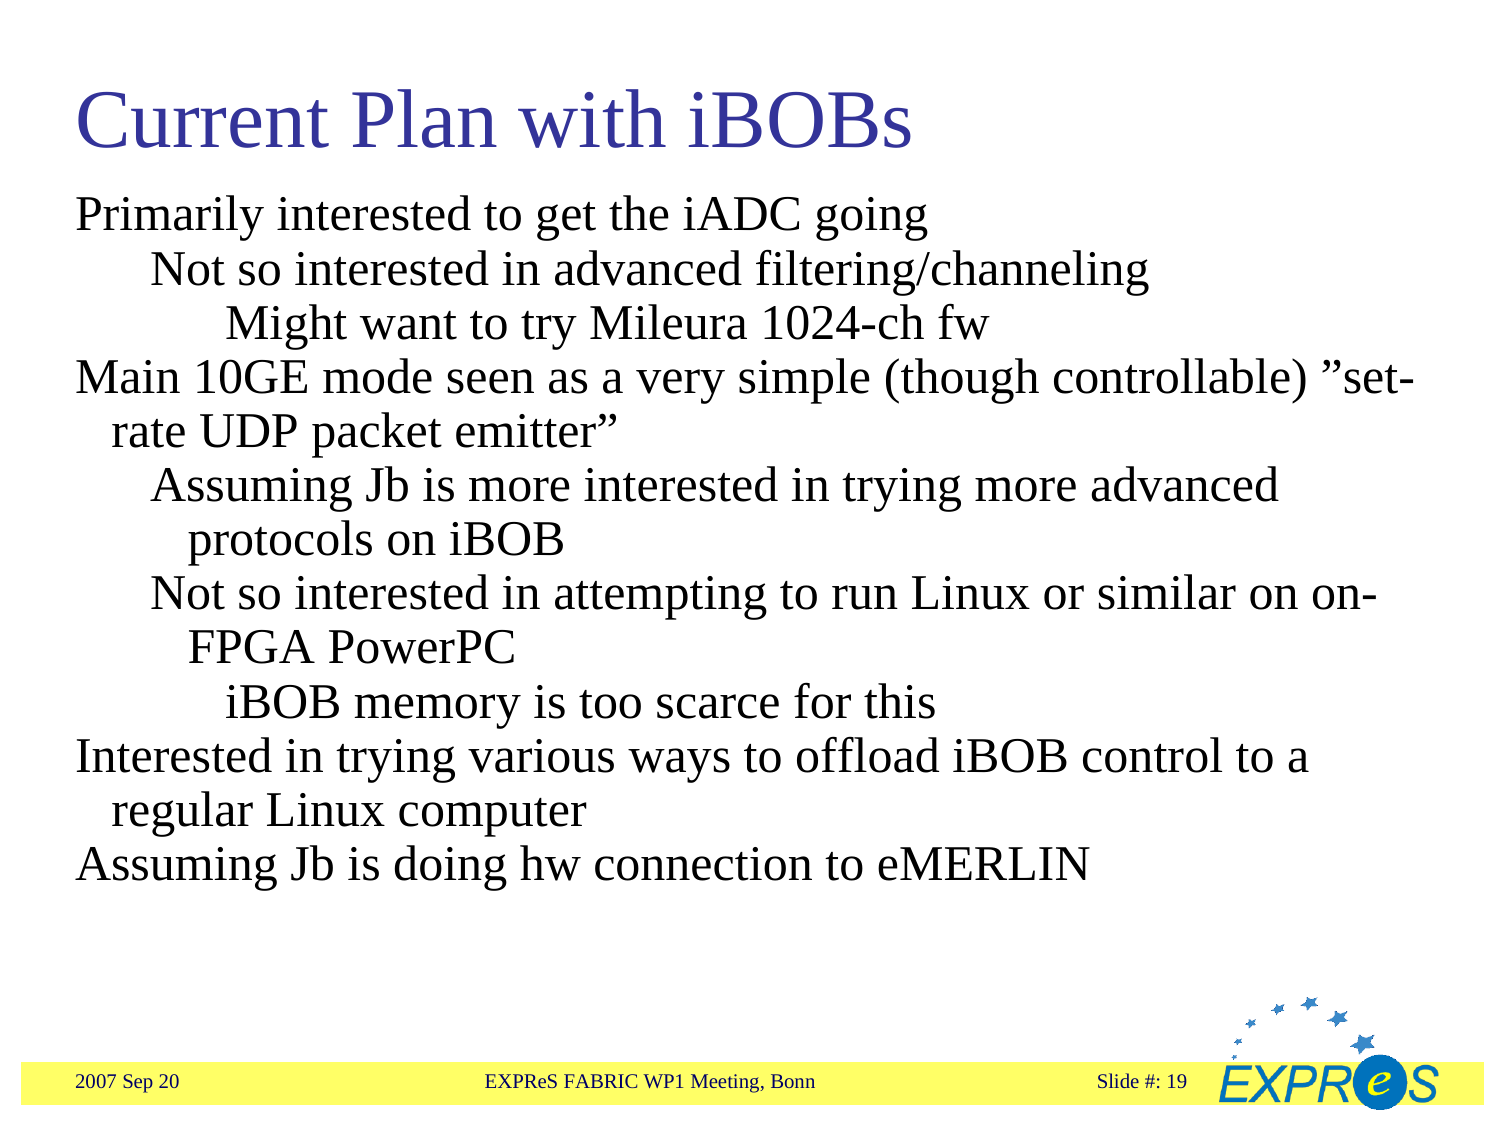

# Current Plan with iBOBs
Primarily interested to get the iADC going
Not so interested in advanced filtering/channeling
Might want to try Mileura 1024-ch fw
Main 10GE mode seen as a very simple (though controllable) ”set-rate UDP packet emitter”
Assuming Jb is more interested in trying more advanced protocols on iBOB
Not so interested in attempting to run Linux or similar on on-FPGA PowerPC
iBOB memory is too scarce for this
Interested in trying various ways to offload iBOB control to a regular Linux computer
Assuming Jb is doing hw connection to eMERLIN